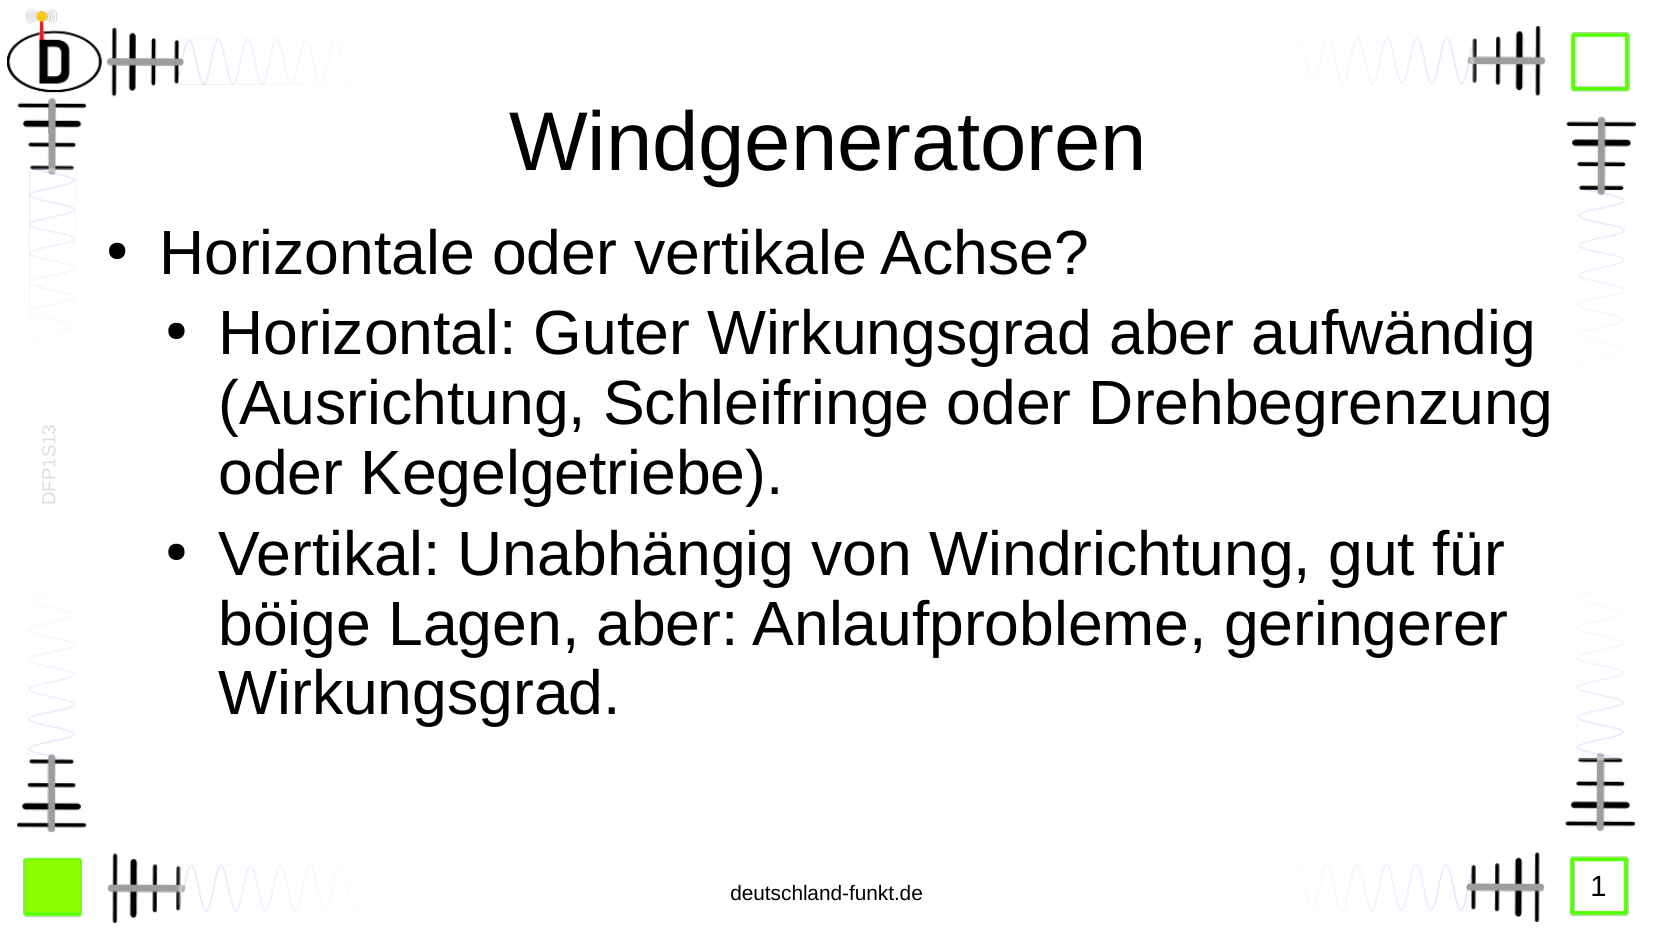

# Windgeneratoren
Horizontale oder vertikale Achse?
Horizontal: Guter Wirkungsgrad aber aufwändig (Ausrichtung, Schleifringe oder Drehbegrenzung oder Kegelgetriebe).
Vertikal: Unabhängig von Windrichtung, gut für böige Lagen, aber: Anlaufprobleme, geringerer Wirkungsgrad.
DFP1S13